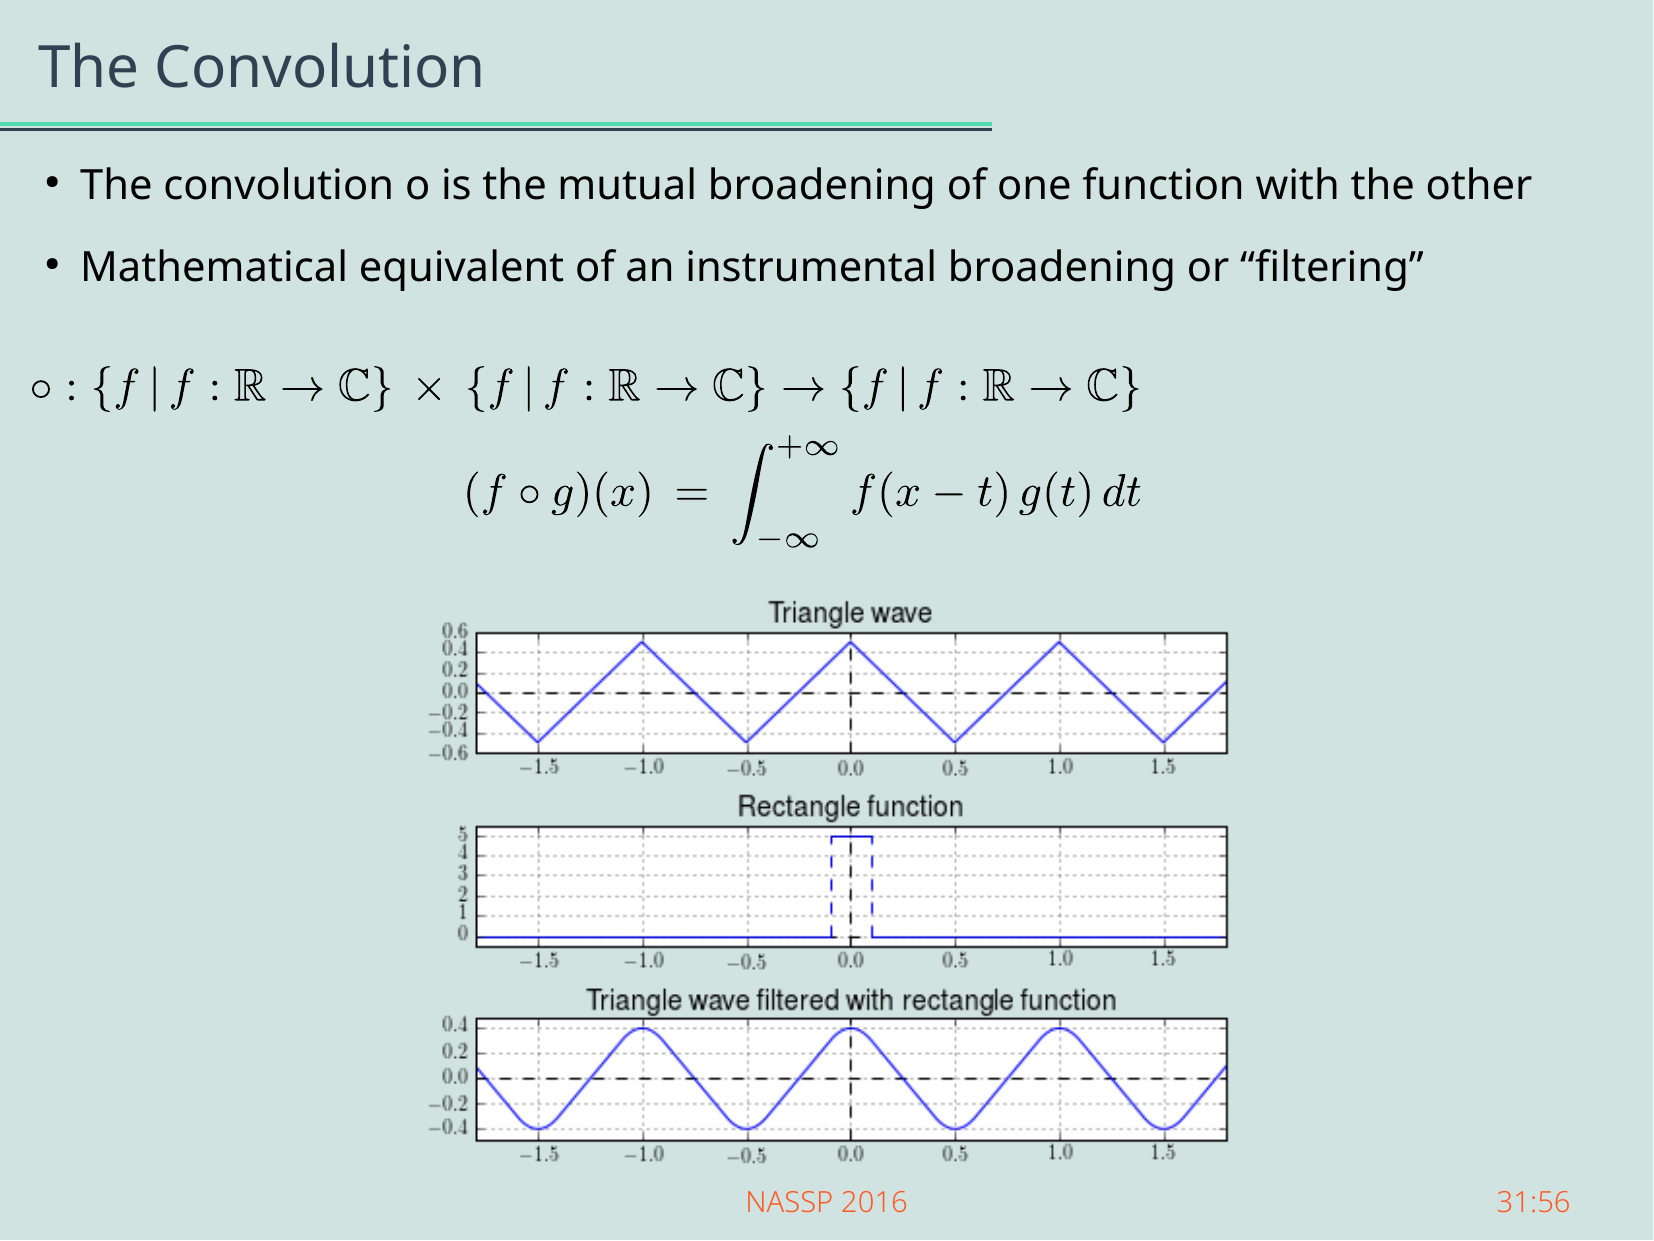

The Convolution
The convolution o is the mutual broadening of one function with the other
Mathematical equivalent of an instrumental broadening or “filtering”
NASSP 2016
31